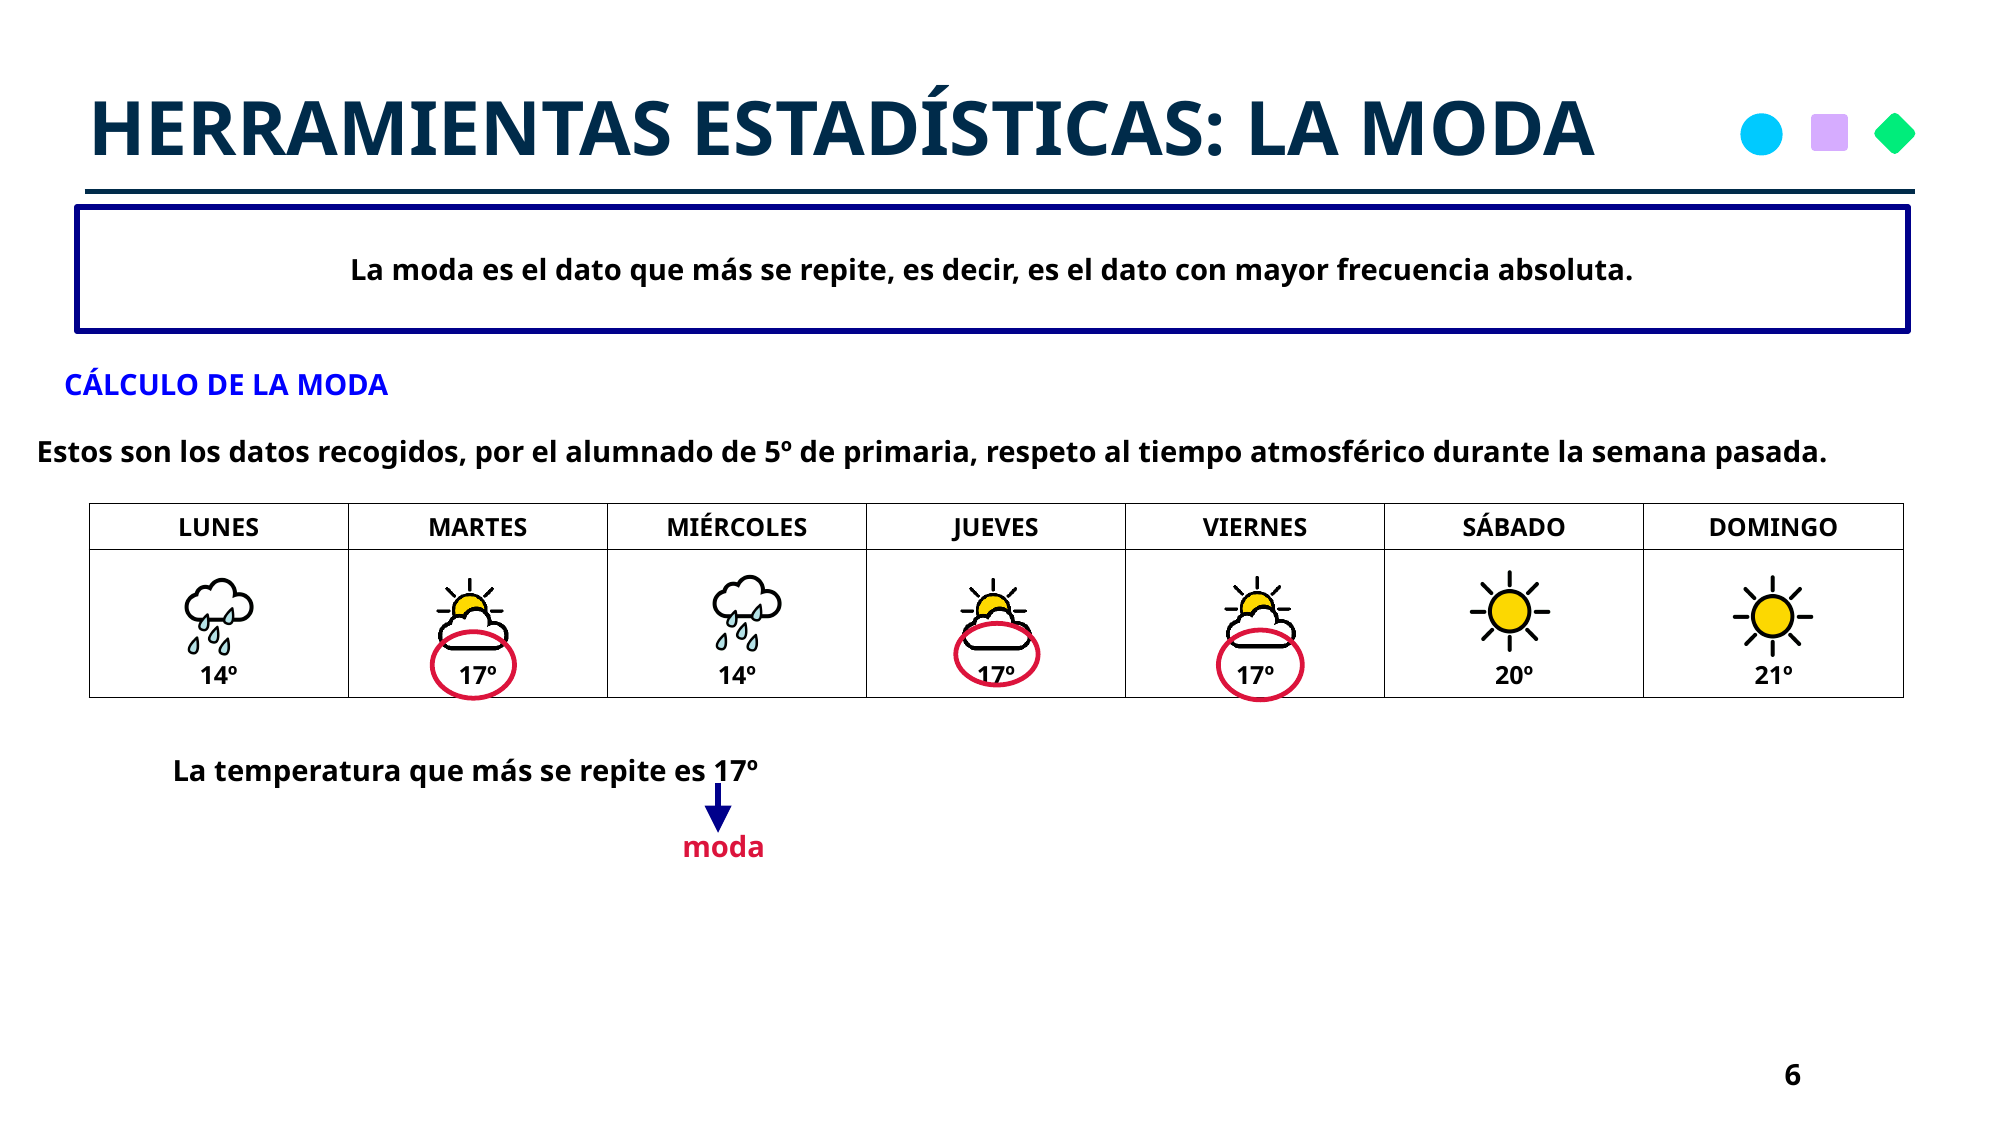

# HERRAMIENTAS ESTADÍSTICAS: LA MODA
La moda es el dato que más se repite, es decir, es el dato con mayor frecuencia absoluta.
CÁLCULO DE LA MODA
Estos son los datos recogidos, por el alumnado de 5º de primaria, respeto al tiempo atmosférico durante la semana pasada.
| LUNES | MARTES | MIÉRCOLES | JUEVES | VIERNES | SÁBADO | DOMINGO |
| --- | --- | --- | --- | --- | --- | --- |
| 14º | 17º | 14º | 17º | 17º | 20º | 21º |
La temperatura que más se repite es 17º
moda